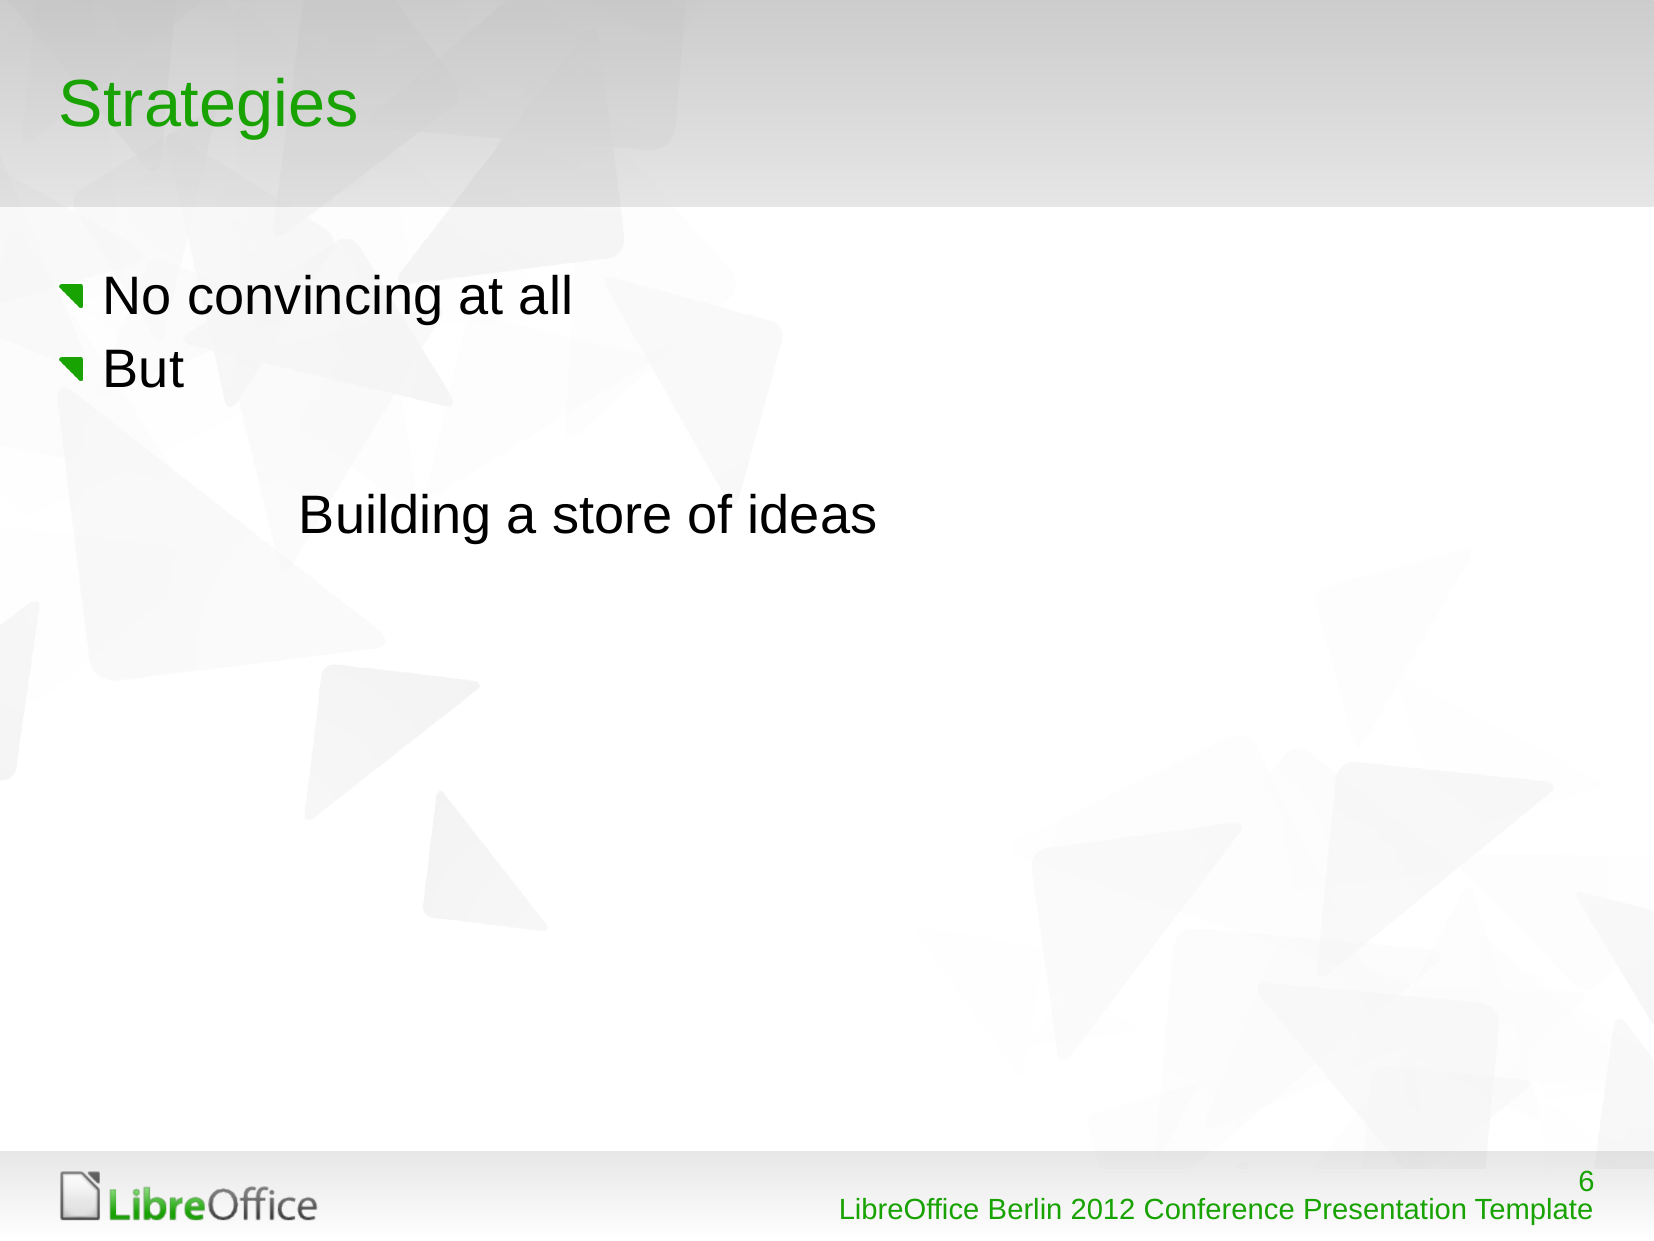

# Strategies
No convincing at all
But
 Building a store of ideas
6
LibreOffice Berlin 2012 Conference Presentation Template